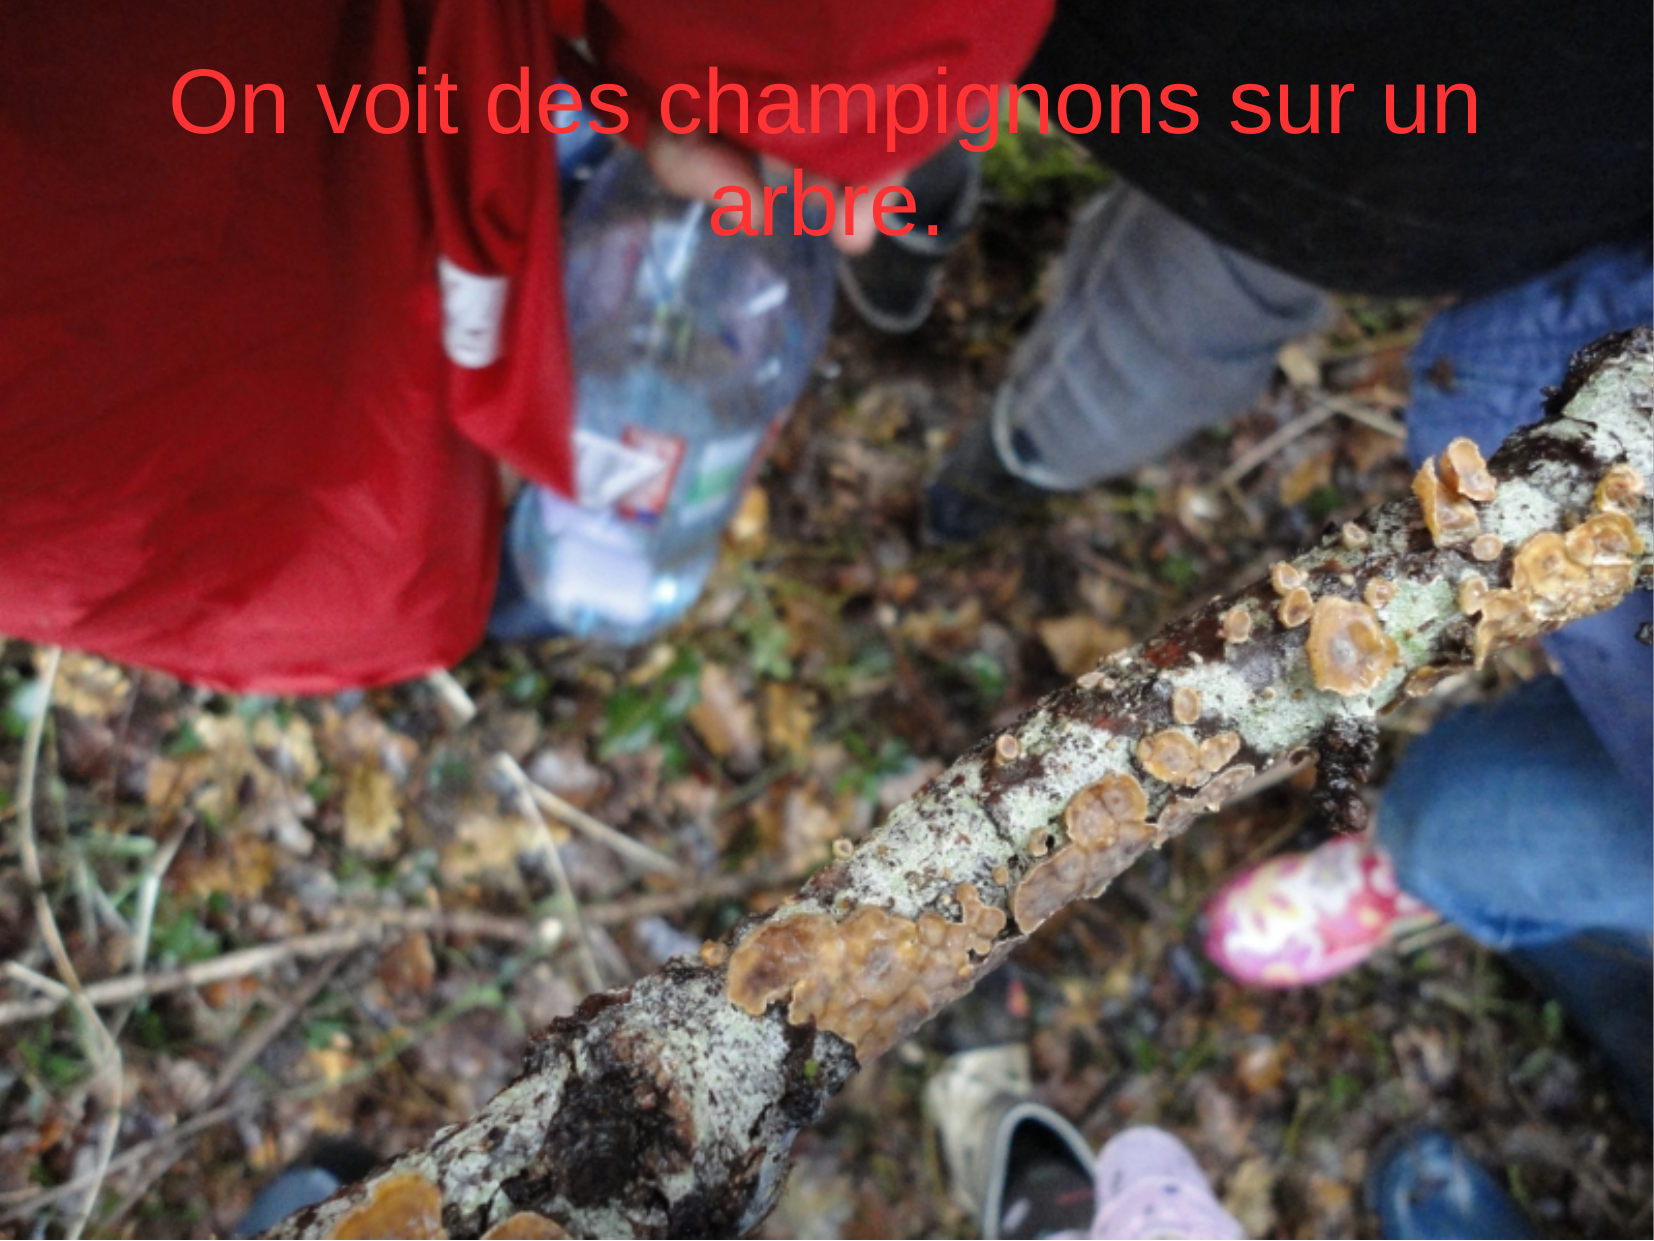

# On voit des champignons sur un arbre.